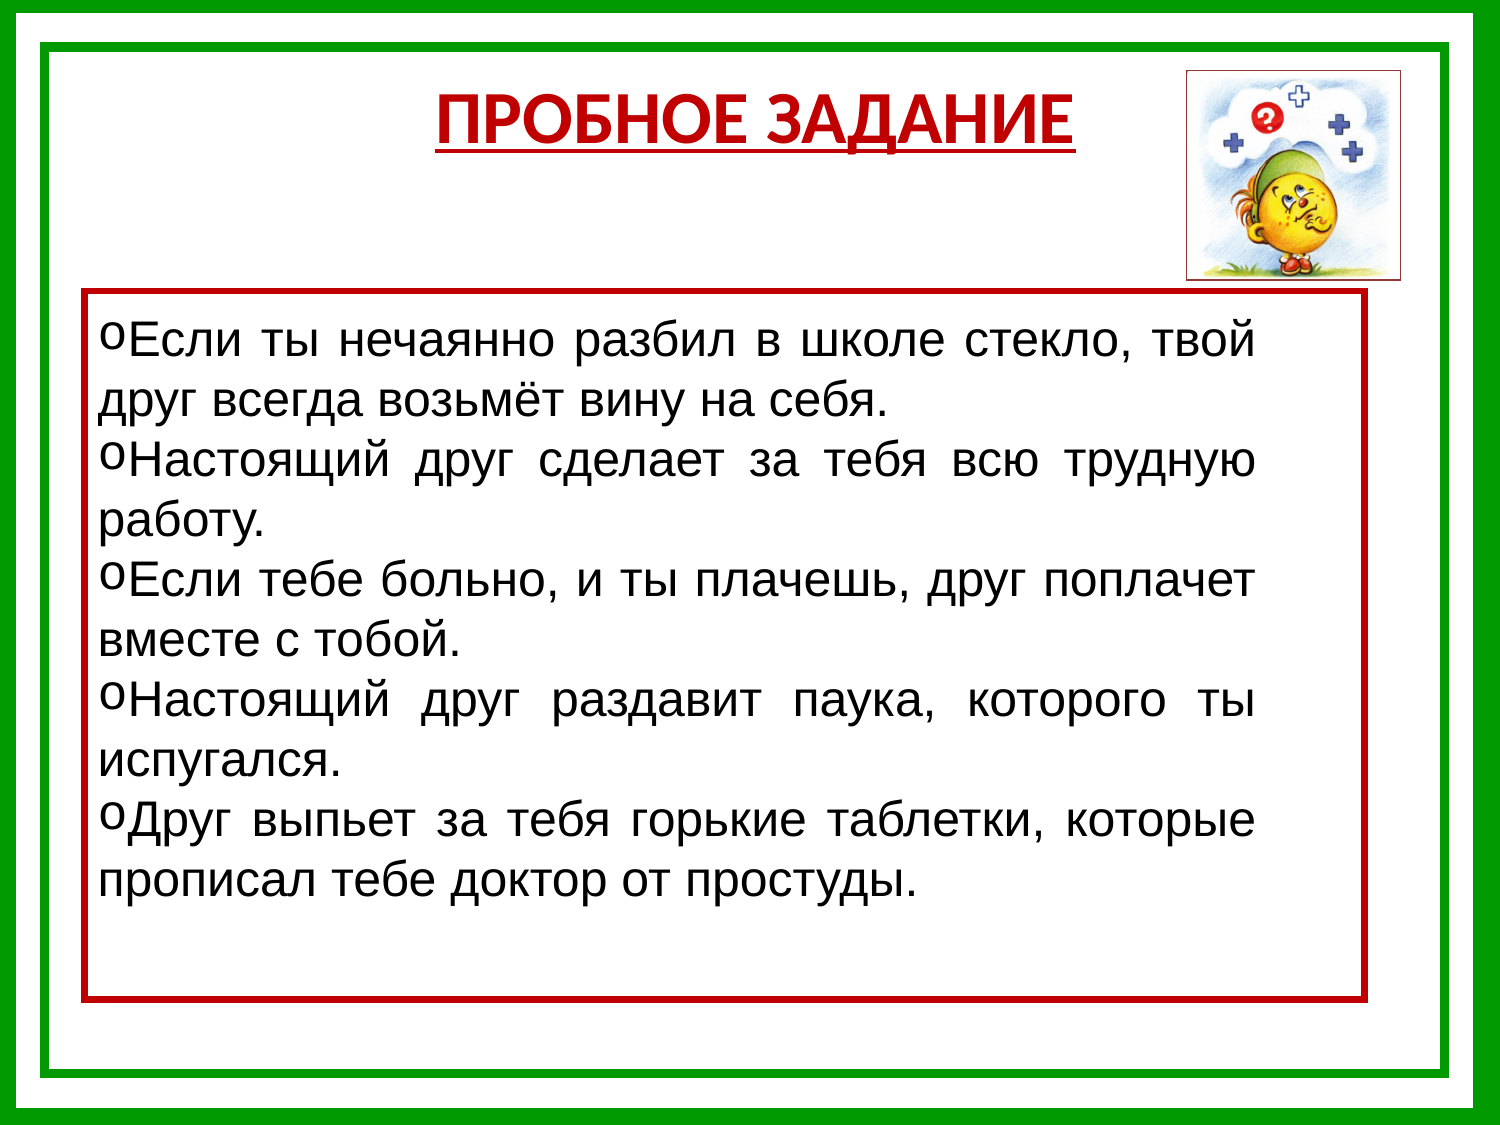

ПРОБНОЕ ЗАДАНИЕ
Если ты нечаянно разбил в школе стекло, твой друг всегда возьмёт вину на себя.
Настоящий друг сделает за тебя всю трудную работу.
Если тебе больно, и ты плачешь, друг поплачет вместе с тобой.
Настоящий друг раздавит паука, которого ты испугался.
Друг выпьет за тебя горькие таблетки, которые прописал тебе доктор от простуды.